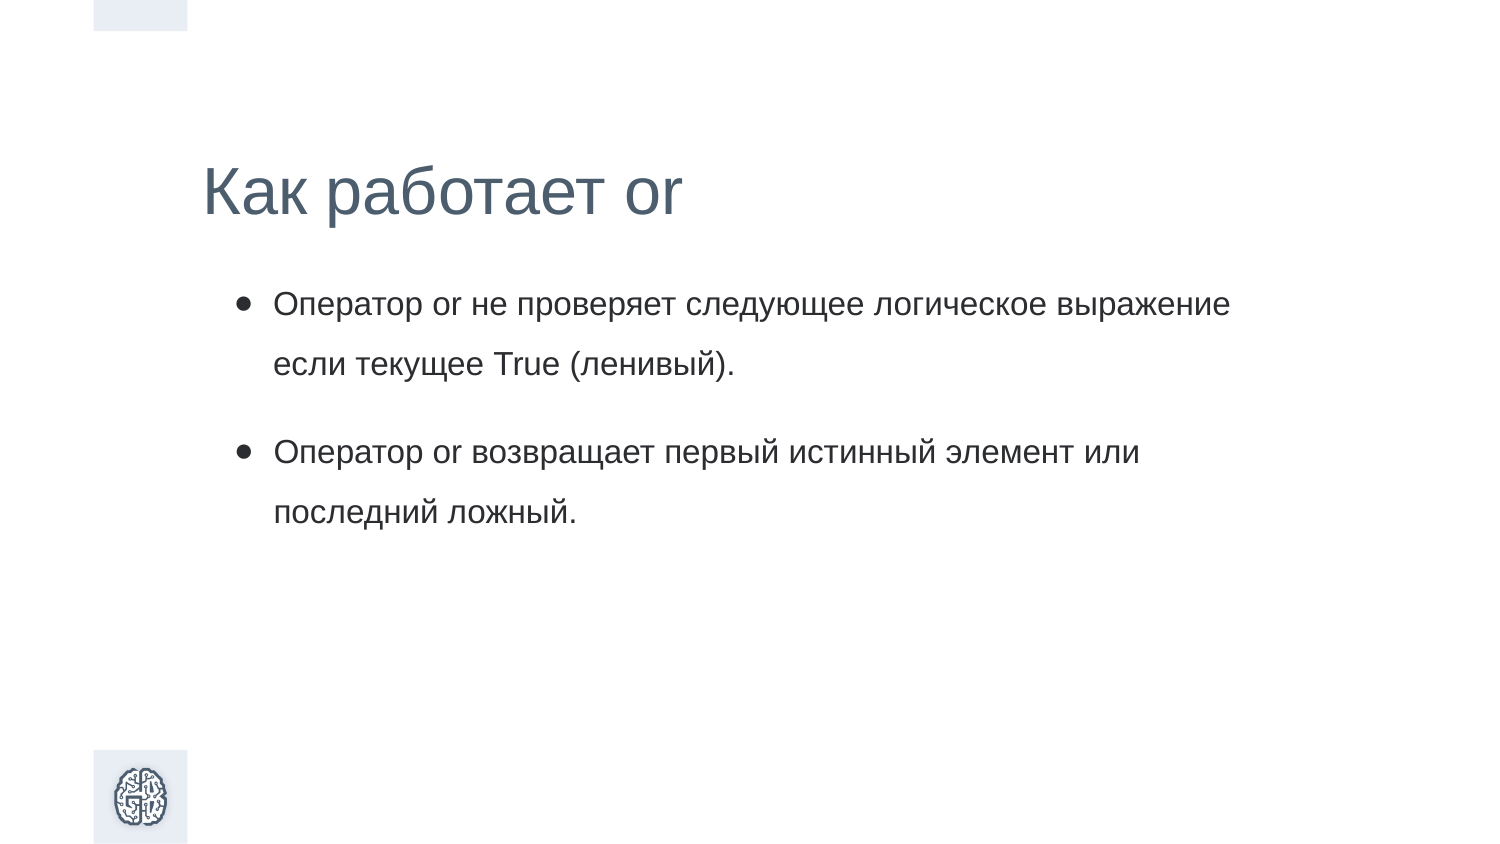

Как работает or
Оператор or не проверяет следующее логическое выражение если текущее True (ленивый).
Оператор or возвращает первый истинный элемент или последний ложный.